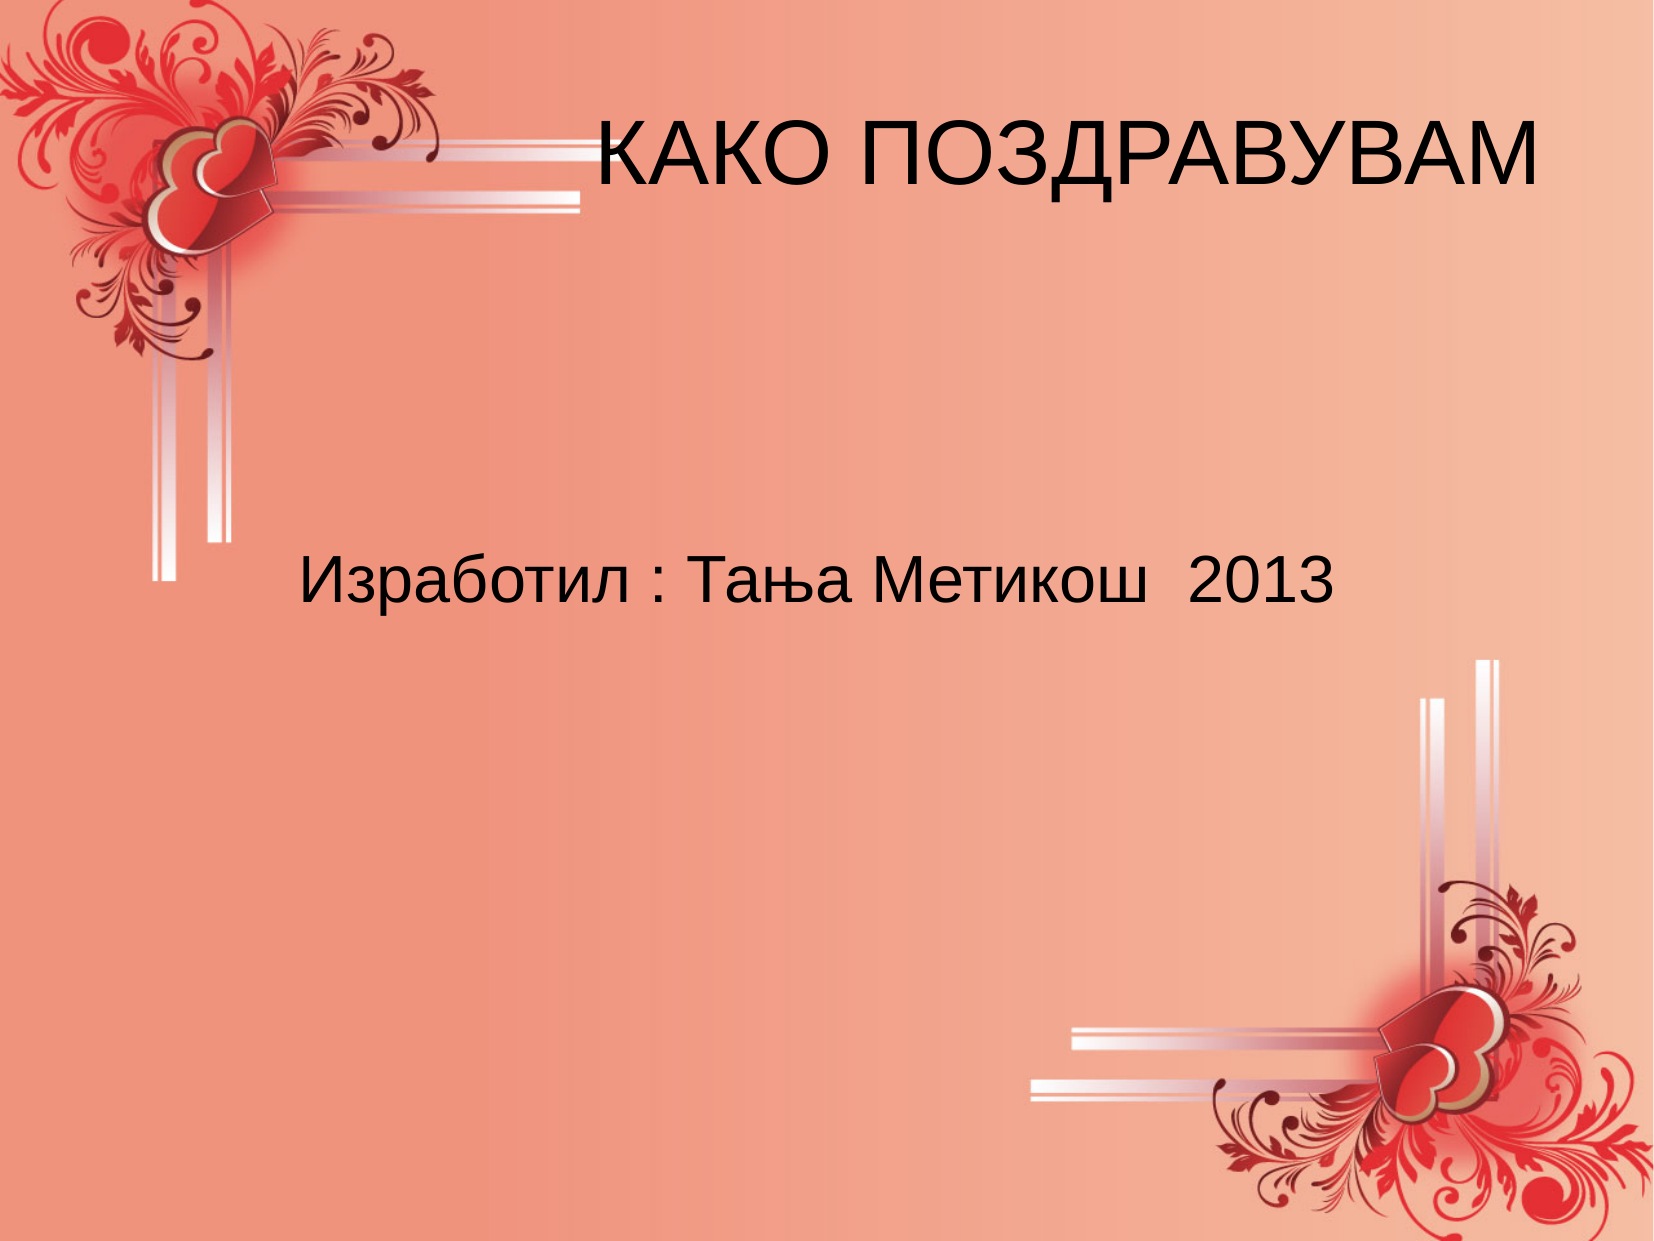

# КАКО ПОЗДРАВУВАМ
Изработил : Тања Метикош 2013